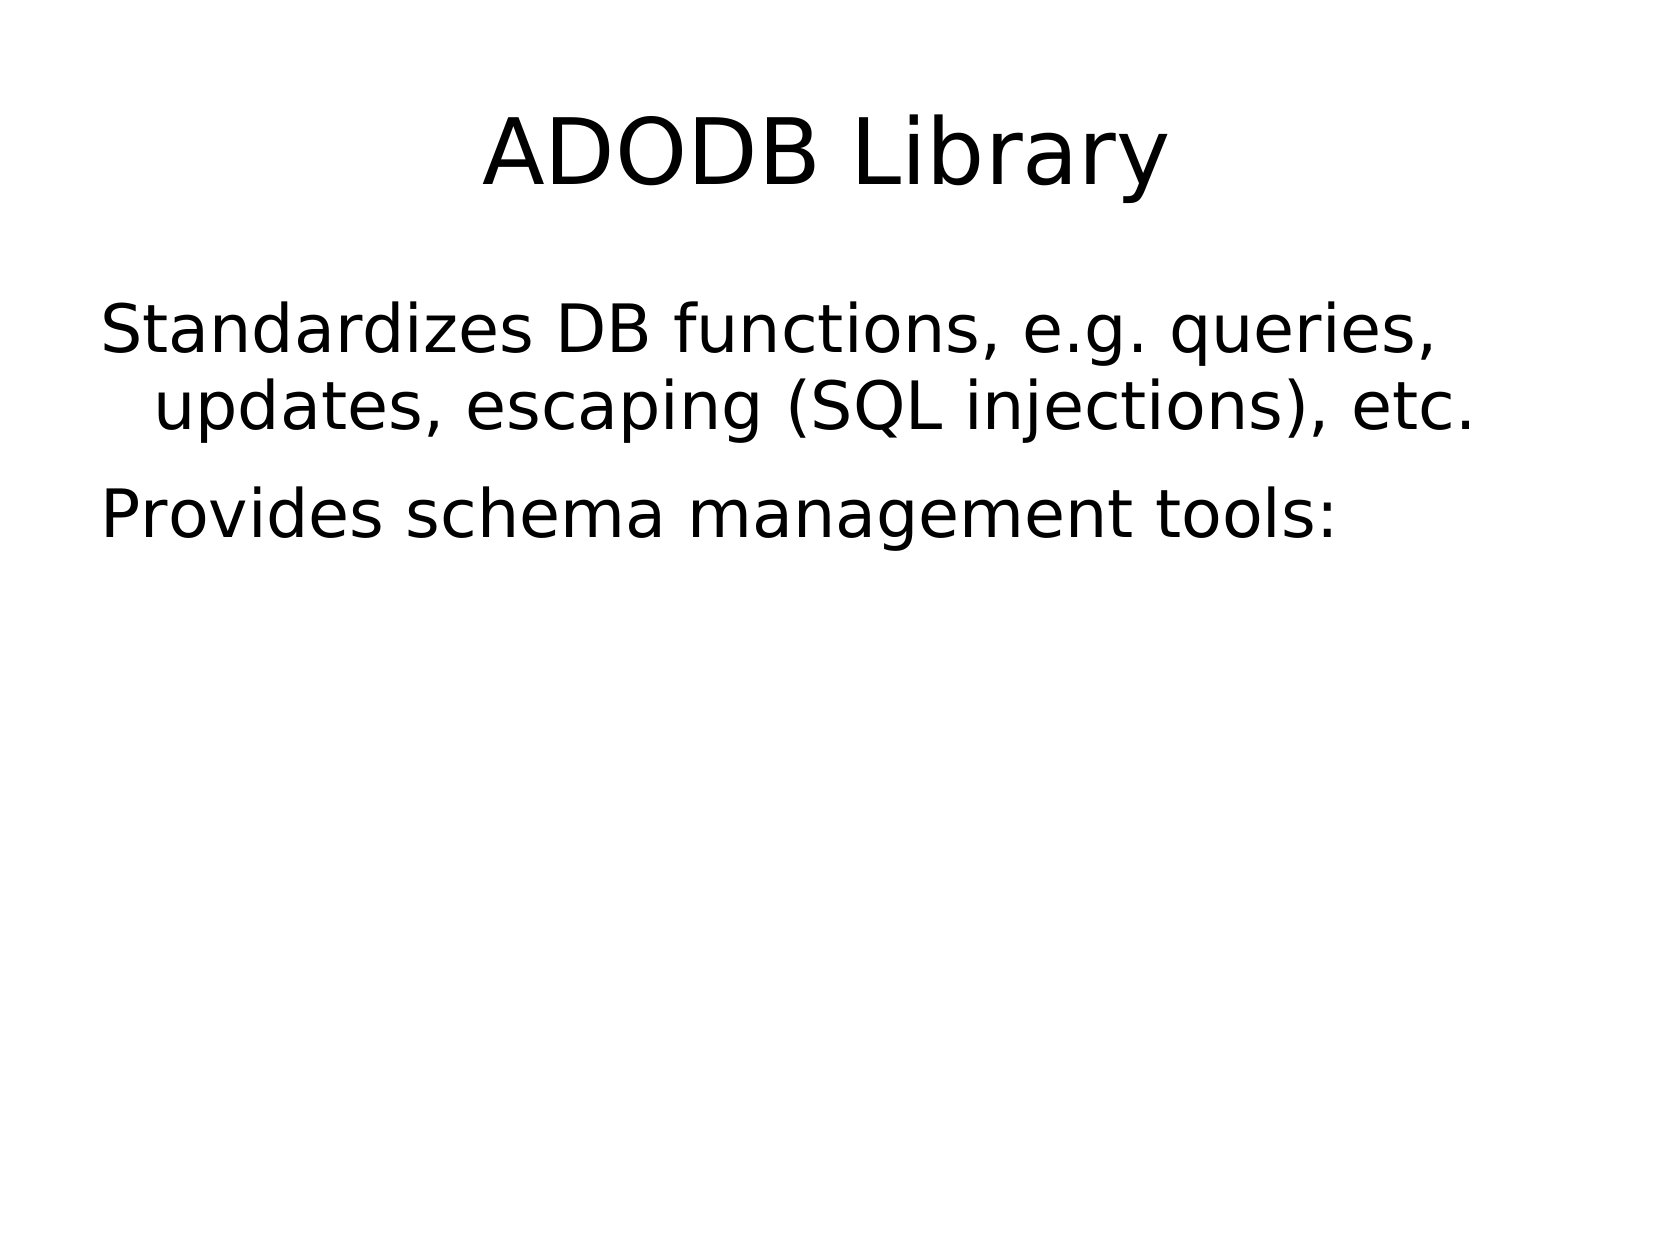

# ADODB Library
Standardizes DB functions, e.g. queries, updates, escaping (SQL injections), etc.
Provides schema management tools: